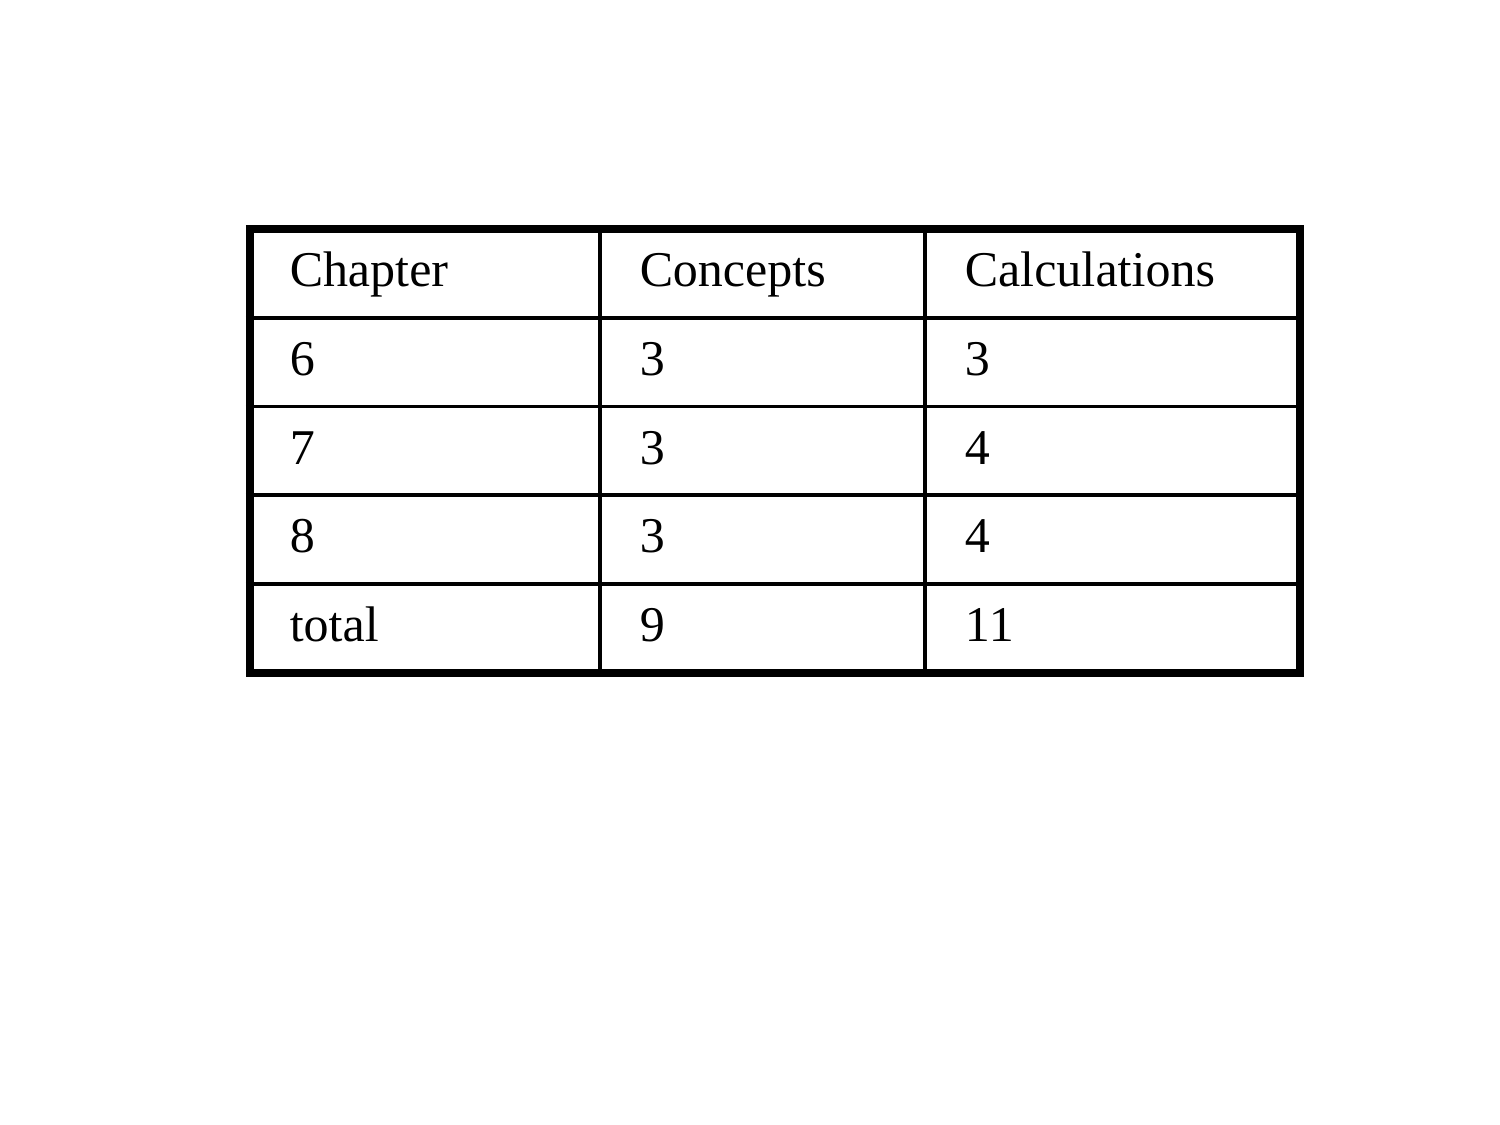

| Chapter | Concepts | Calculations |
| --- | --- | --- |
| 6 | 3 | 3 |
| 7 | 3 | 4 |
| 8 | 3 | 4 |
| total | 9 | 11 |